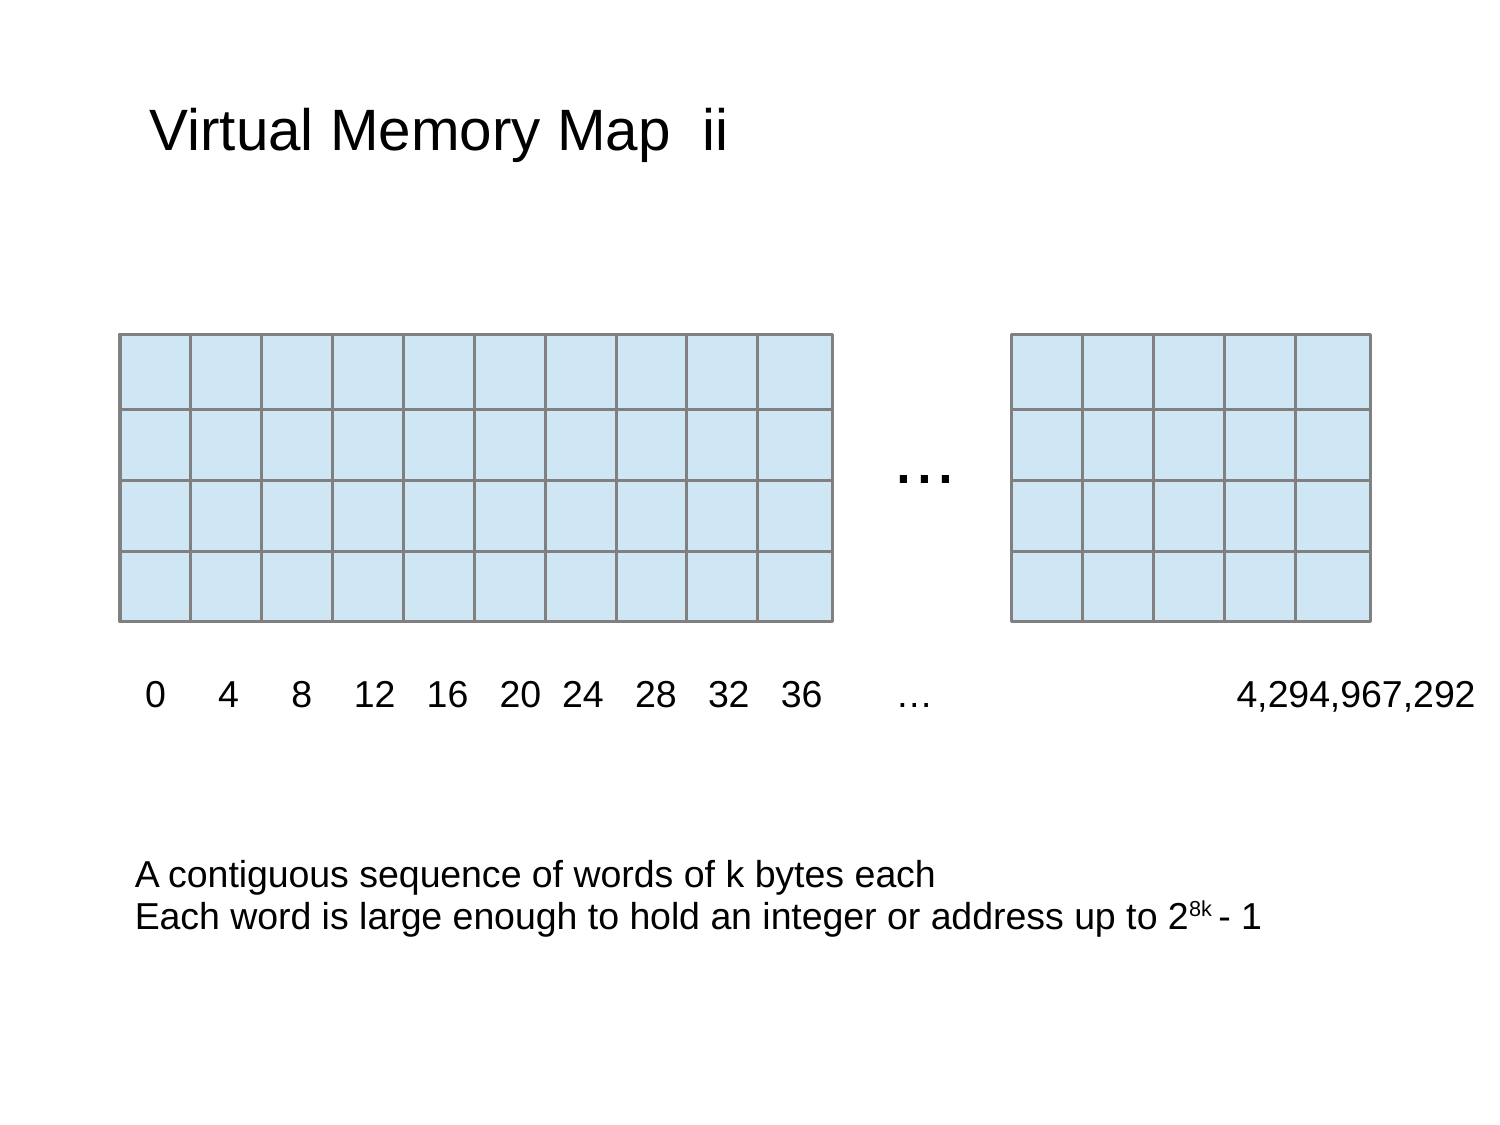

Virtual Memory Map ii
...
 0 4 8 12 16 20 24 28 32 36 … 4,294,967,292
A contiguous sequence of words of k bytes each
Each word is large enough to hold an integer or address up to 28k - 1